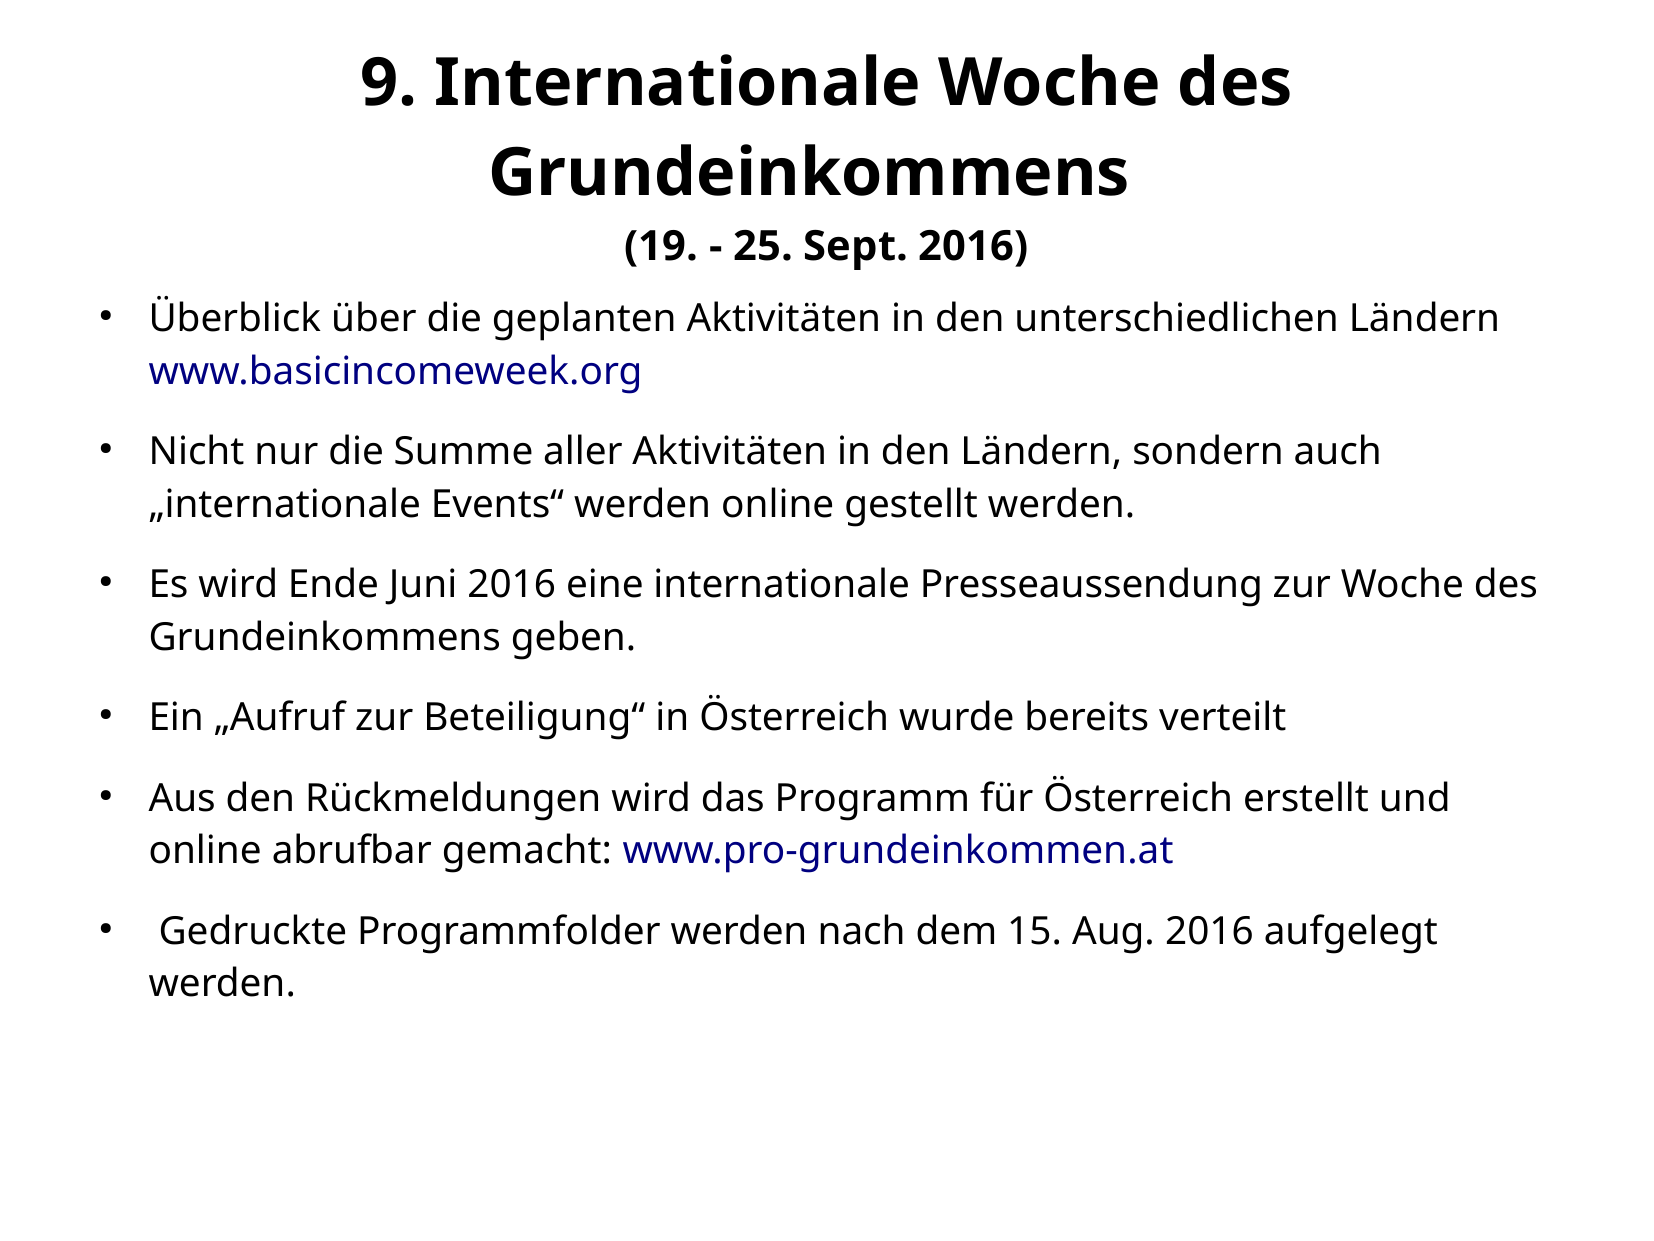

# 9. Internationale Woche des Grundeinkommens (19. - 25. Sept. 2016)
Überblick über die geplanten Aktivitäten in den unterschiedlichen Ländern www.basicincomeweek.org
Nicht nur die Summe aller Aktivitäten in den Ländern, sondern auch „internationale Events“ werden online gestellt werden.
Es wird Ende Juni 2016 eine internationale Presseaussendung zur Woche des Grundeinkommens geben.
Ein „Aufruf zur Beteiligung“ in Österreich wurde bereits verteilt
Aus den Rückmeldungen wird das Programm für Österreich erstellt und online abrufbar gemacht: www.pro-grundeinkommen.at
 Gedruckte Programmfolder werden nach dem 15. Aug. 2016 aufgelegt werden.